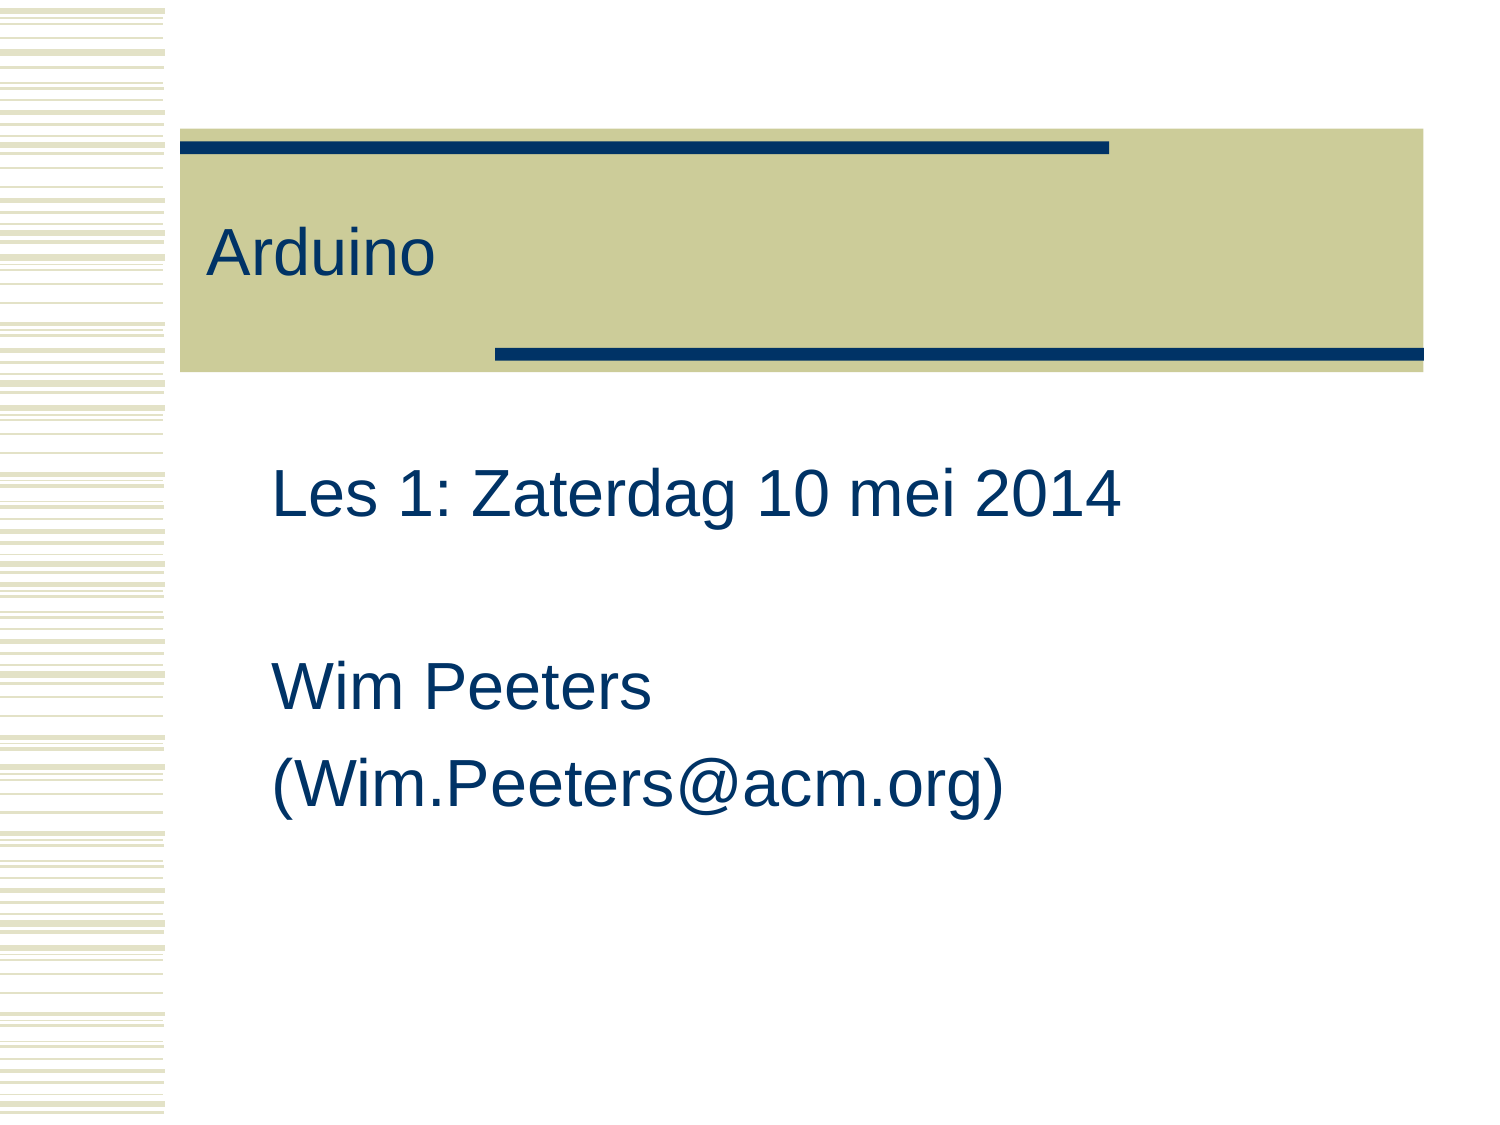

# Arduino
Les 1: Zaterdag 10 mei 2014
Wim Peeters
(Wim.Peeters@acm.org)